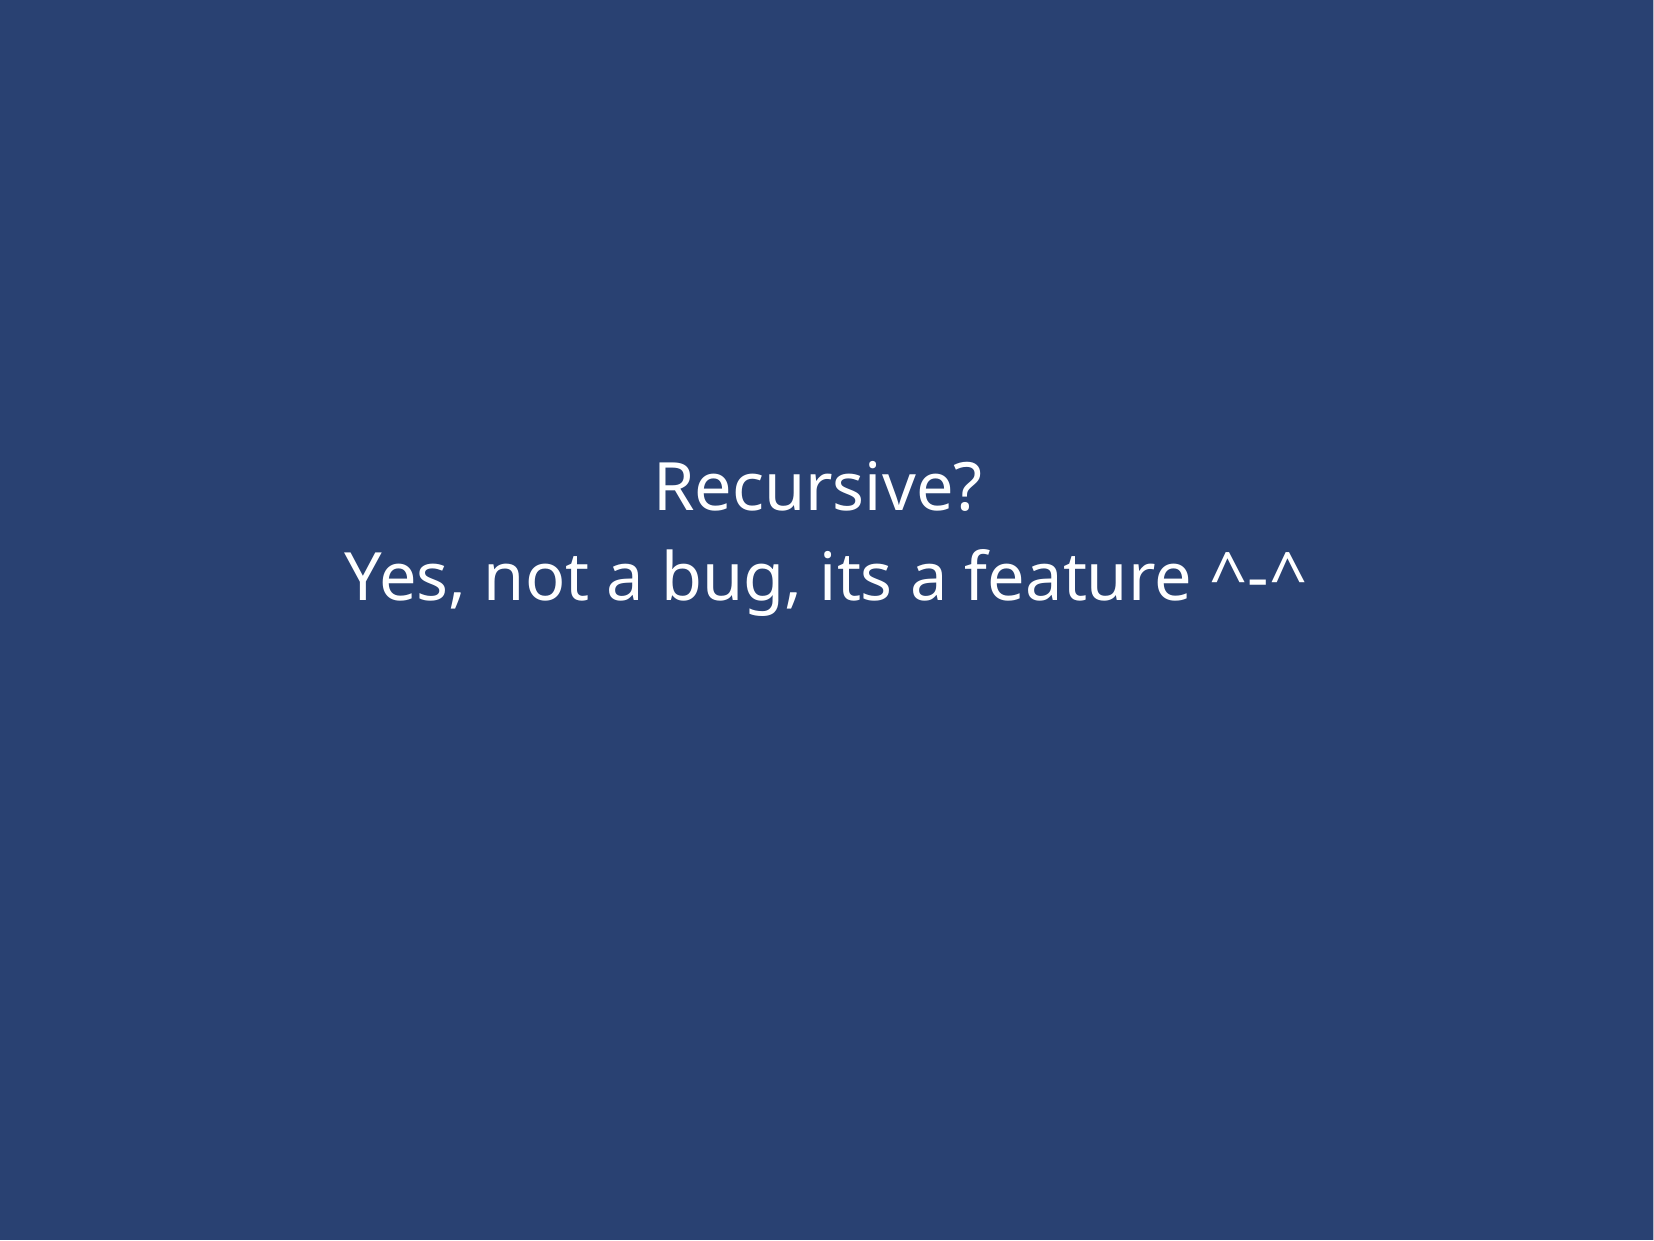

# Recursive? Yes, not a bug, its a feature ^-^